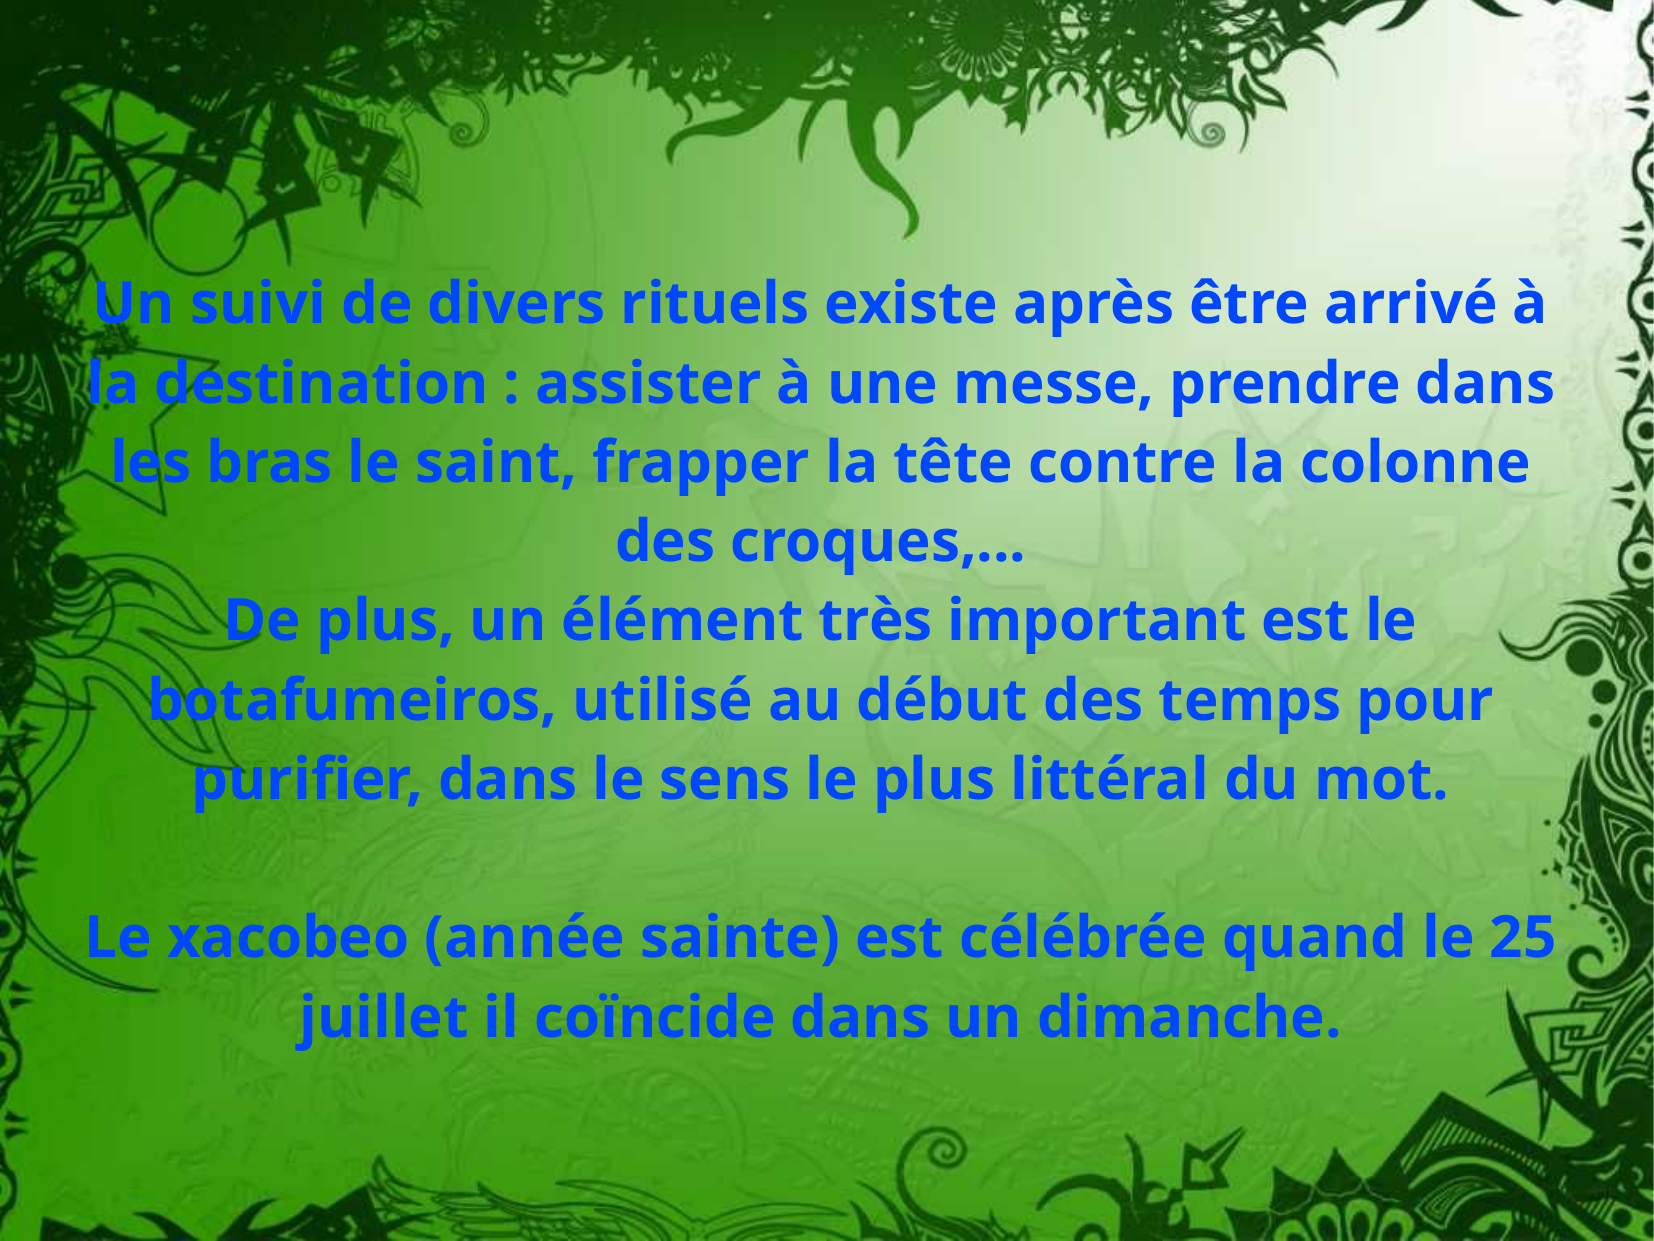

#
Un suivi de divers rituels existe après être arrivé à la destination : assister à une messe, prendre dans les bras le saint, frapper la tête contre la colonne des croques,...
De plus, un élément très important est le botafumeiros, utilisé au début des temps pour purifier, dans le sens le plus littéral du mot.
Le xacobeo (année sainte) est célébrée quand le 25 juillet il coïncide dans un dimanche.